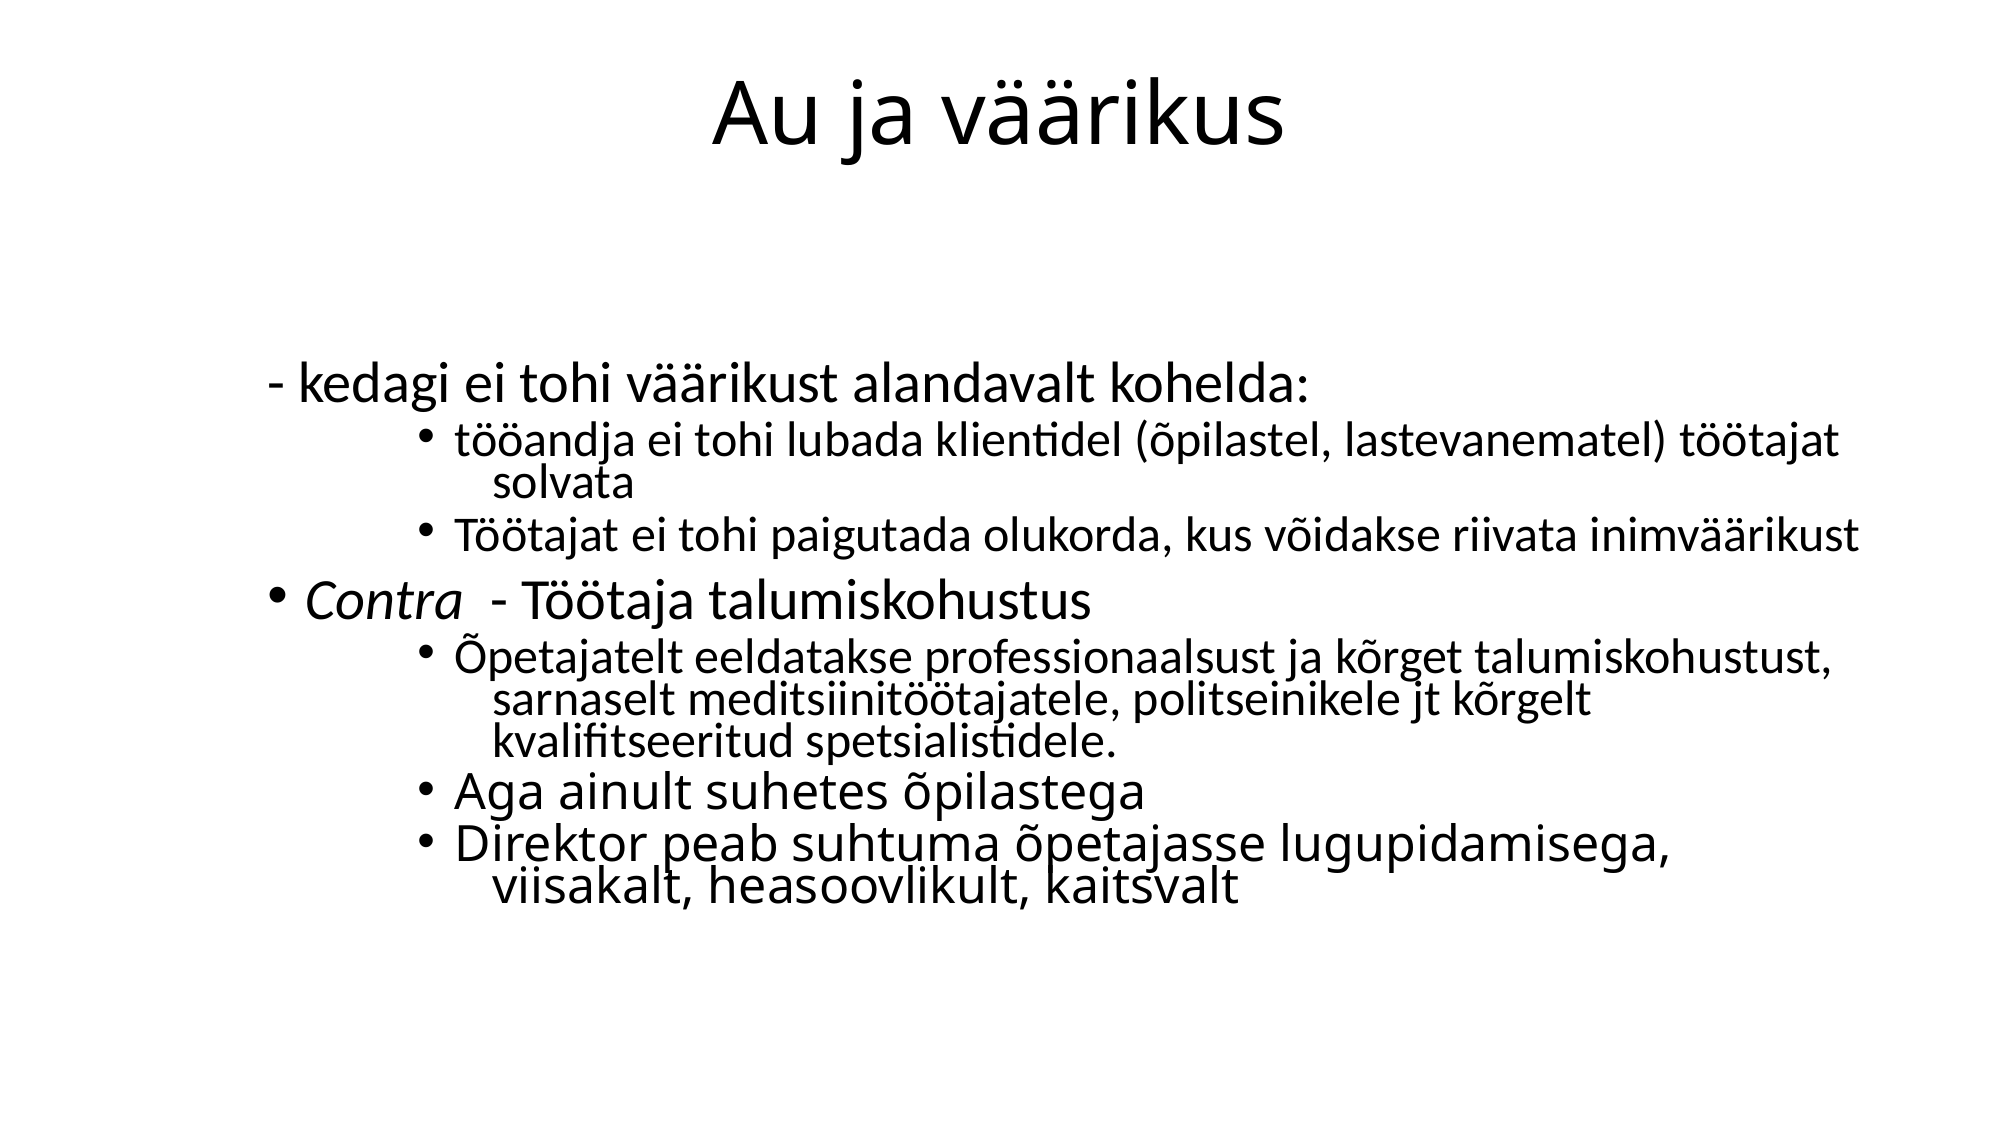

# Au ja väärikus
- kedagi ei tohi väärikust alandavalt kohelda:
tööandja ei tohi lubada klientidel (õpilastel, lastevanematel) töötajat solvata
Töötajat ei tohi paigutada olukorda, kus võidakse riivata inimväärikust
Contra - Töötaja talumiskohustus
Õpetajatelt eeldatakse professionaalsust ja kõrget talumiskohustust, sarnaselt meditsiinitöötajatele, politseinikele jt kõrgelt kvalifitseeritud spetsialistidele.
Aga ainult suhetes õpilastega
Direktor peab suhtuma õpetajasse lugupidamisega, viisakalt, heasoovlikult, kaitsvalt